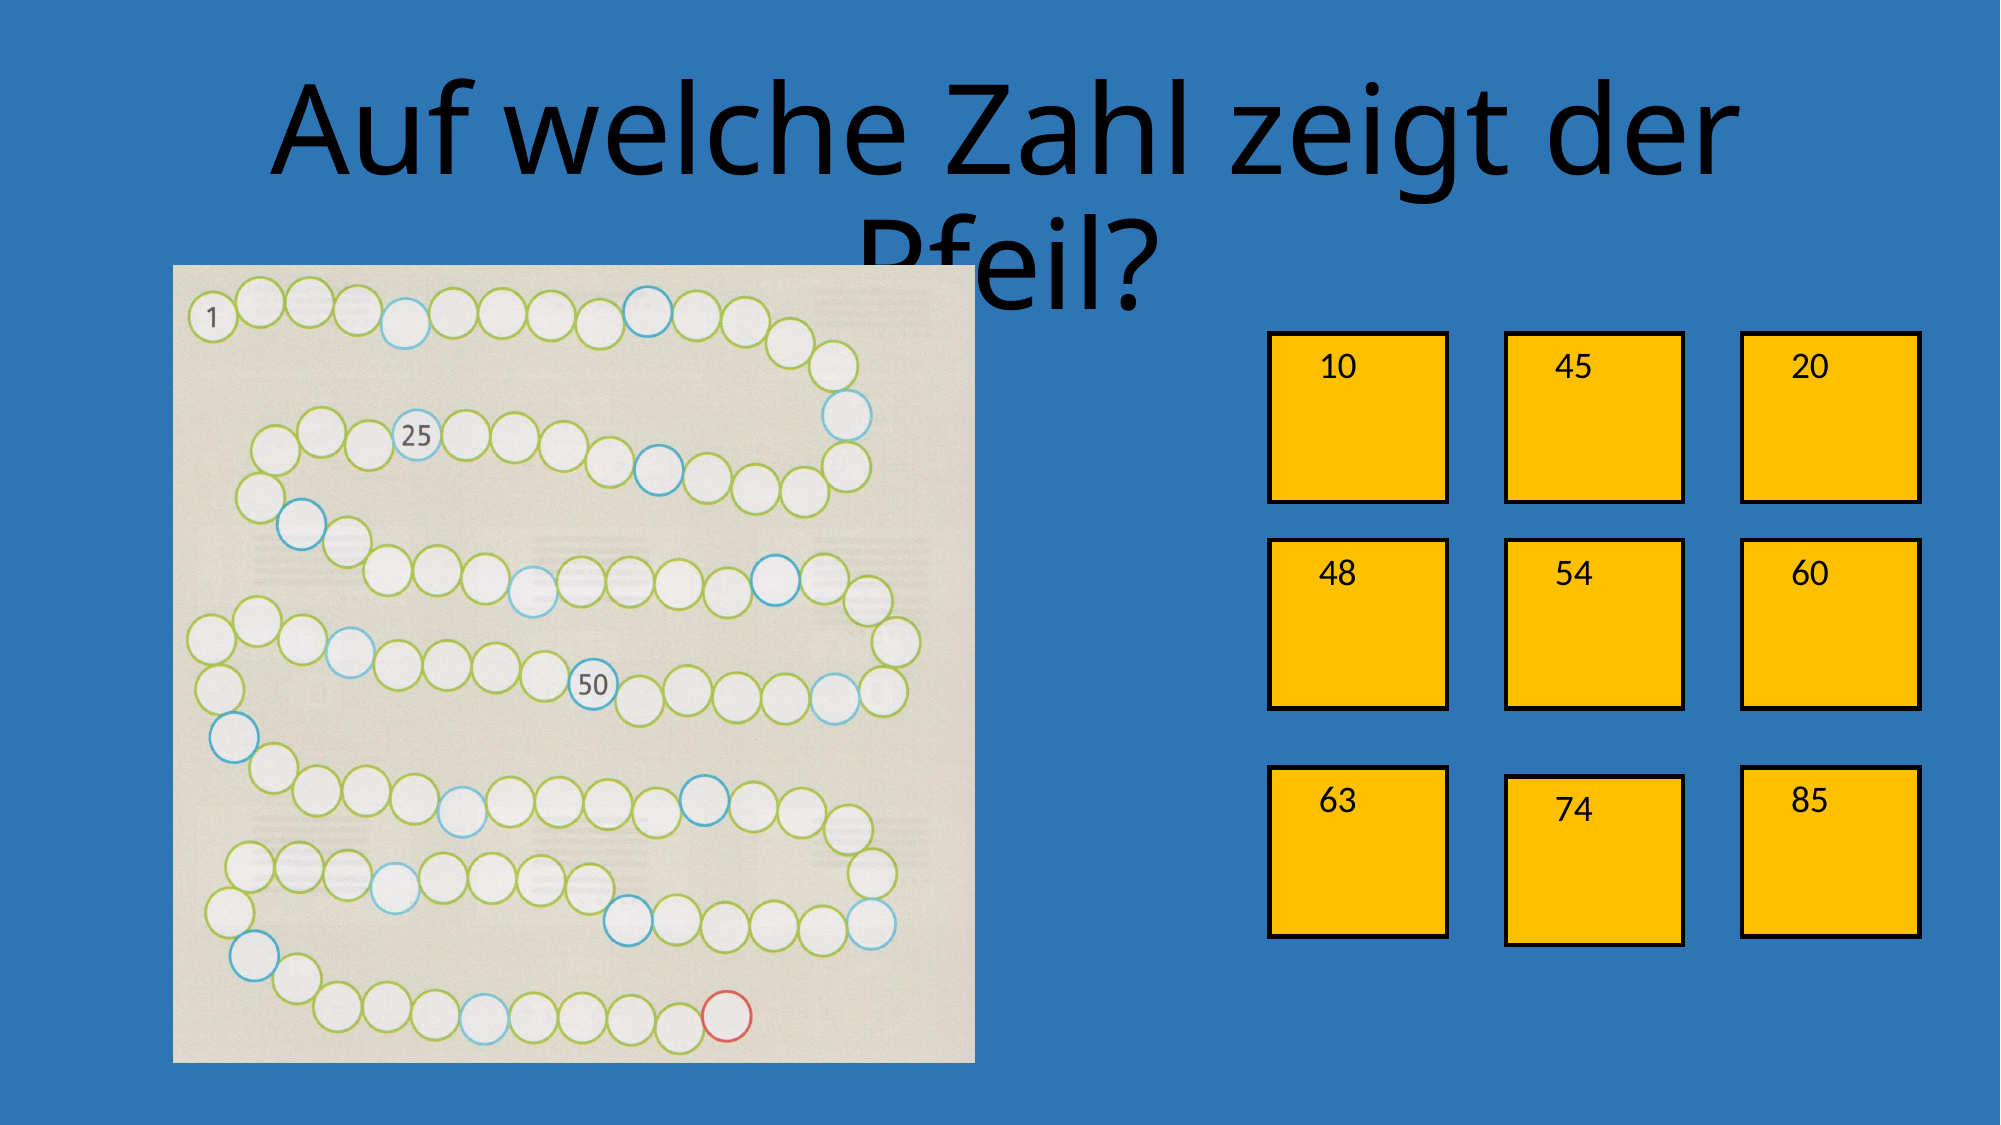

# Auf welche Zahl zeigt der Pfeil?
 10
 45
 20
 48
 54
 60
 63
 85
 74